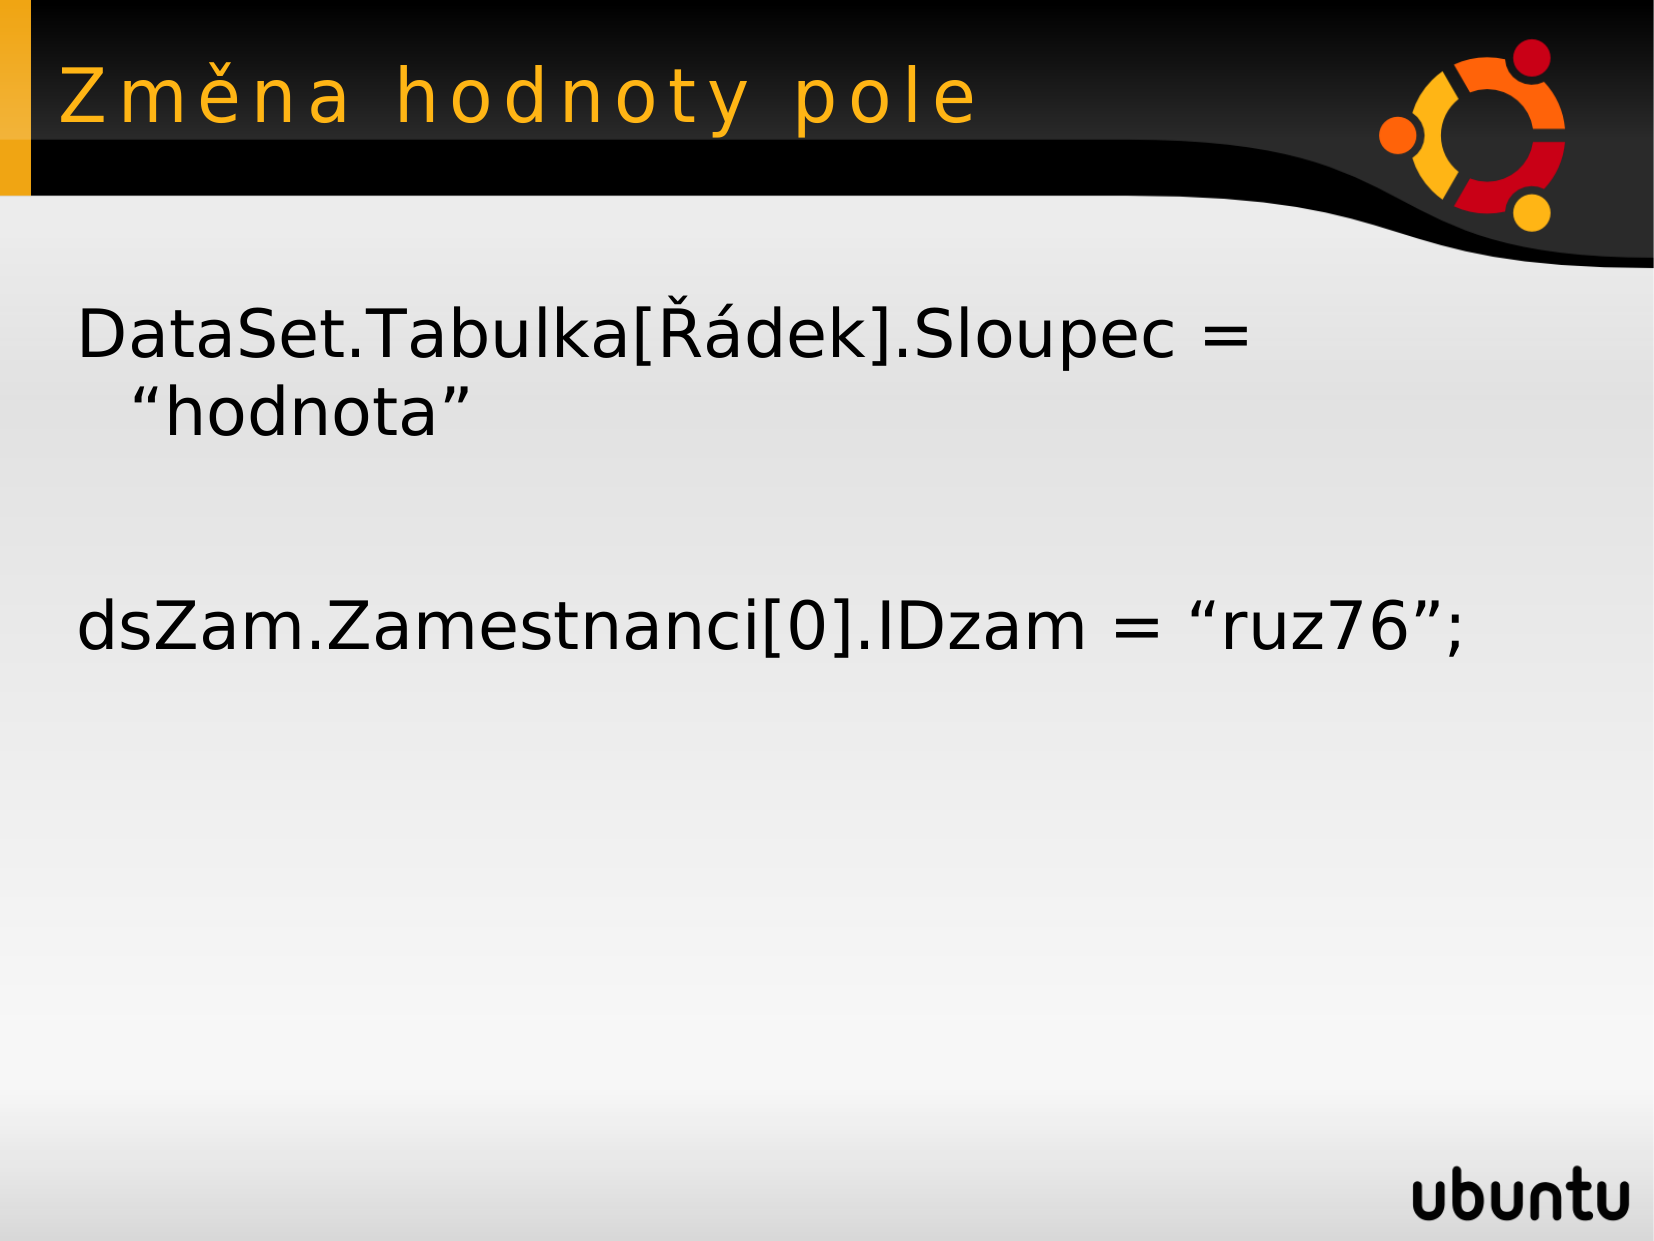

# Změna hodnoty pole
DataSet.Tabulka[Řádek].Sloupec = “hodnota”
dsZam.Zamestnanci[0].IDzam = “ruz76”;